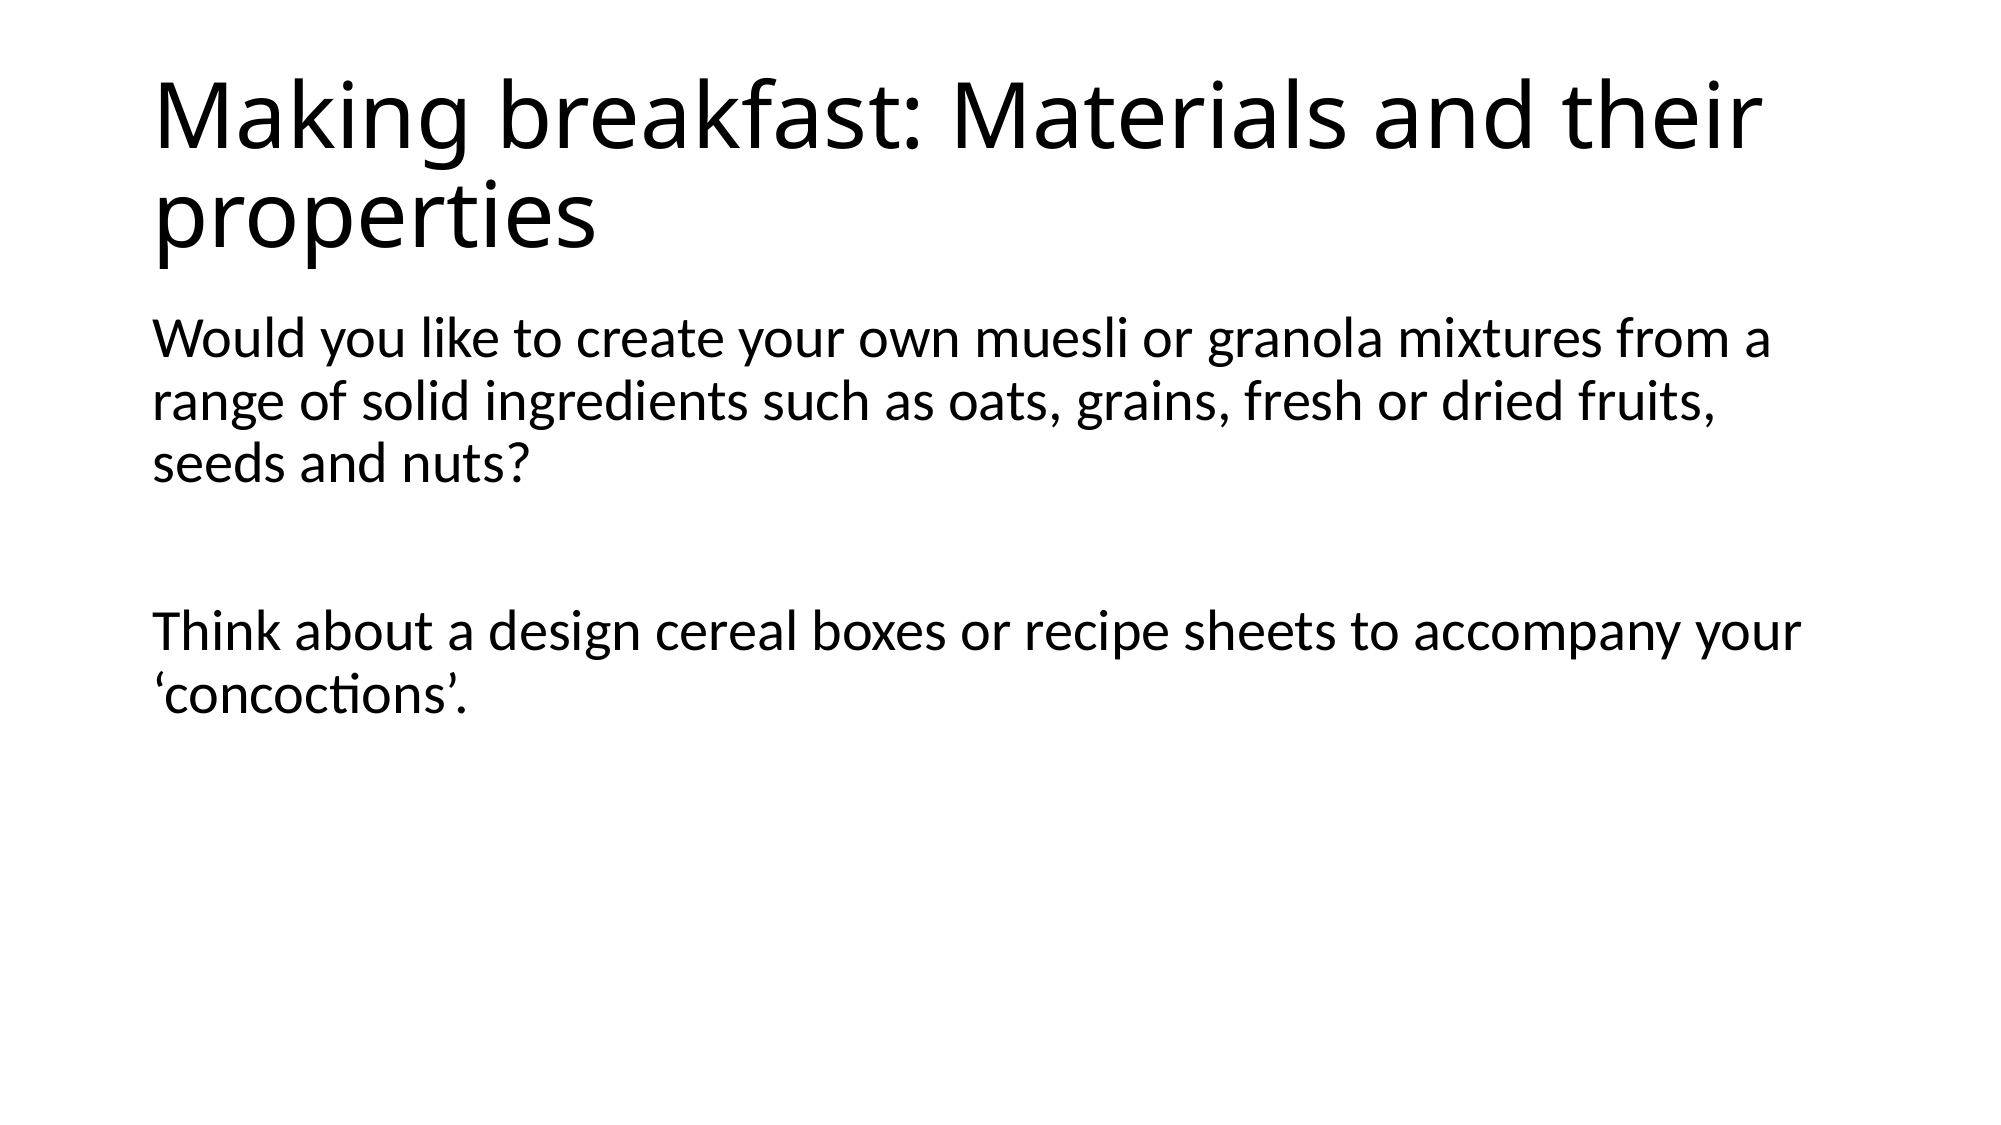

# Making breakfast: Materials and their properties
Would you like to create your own muesli or granola mixtures from a range of solid ingredients such as oats, grains, fresh or dried fruits, seeds and nuts?
Think about a design cereal boxes or recipe sheets to accompany your ‘concoctions’.